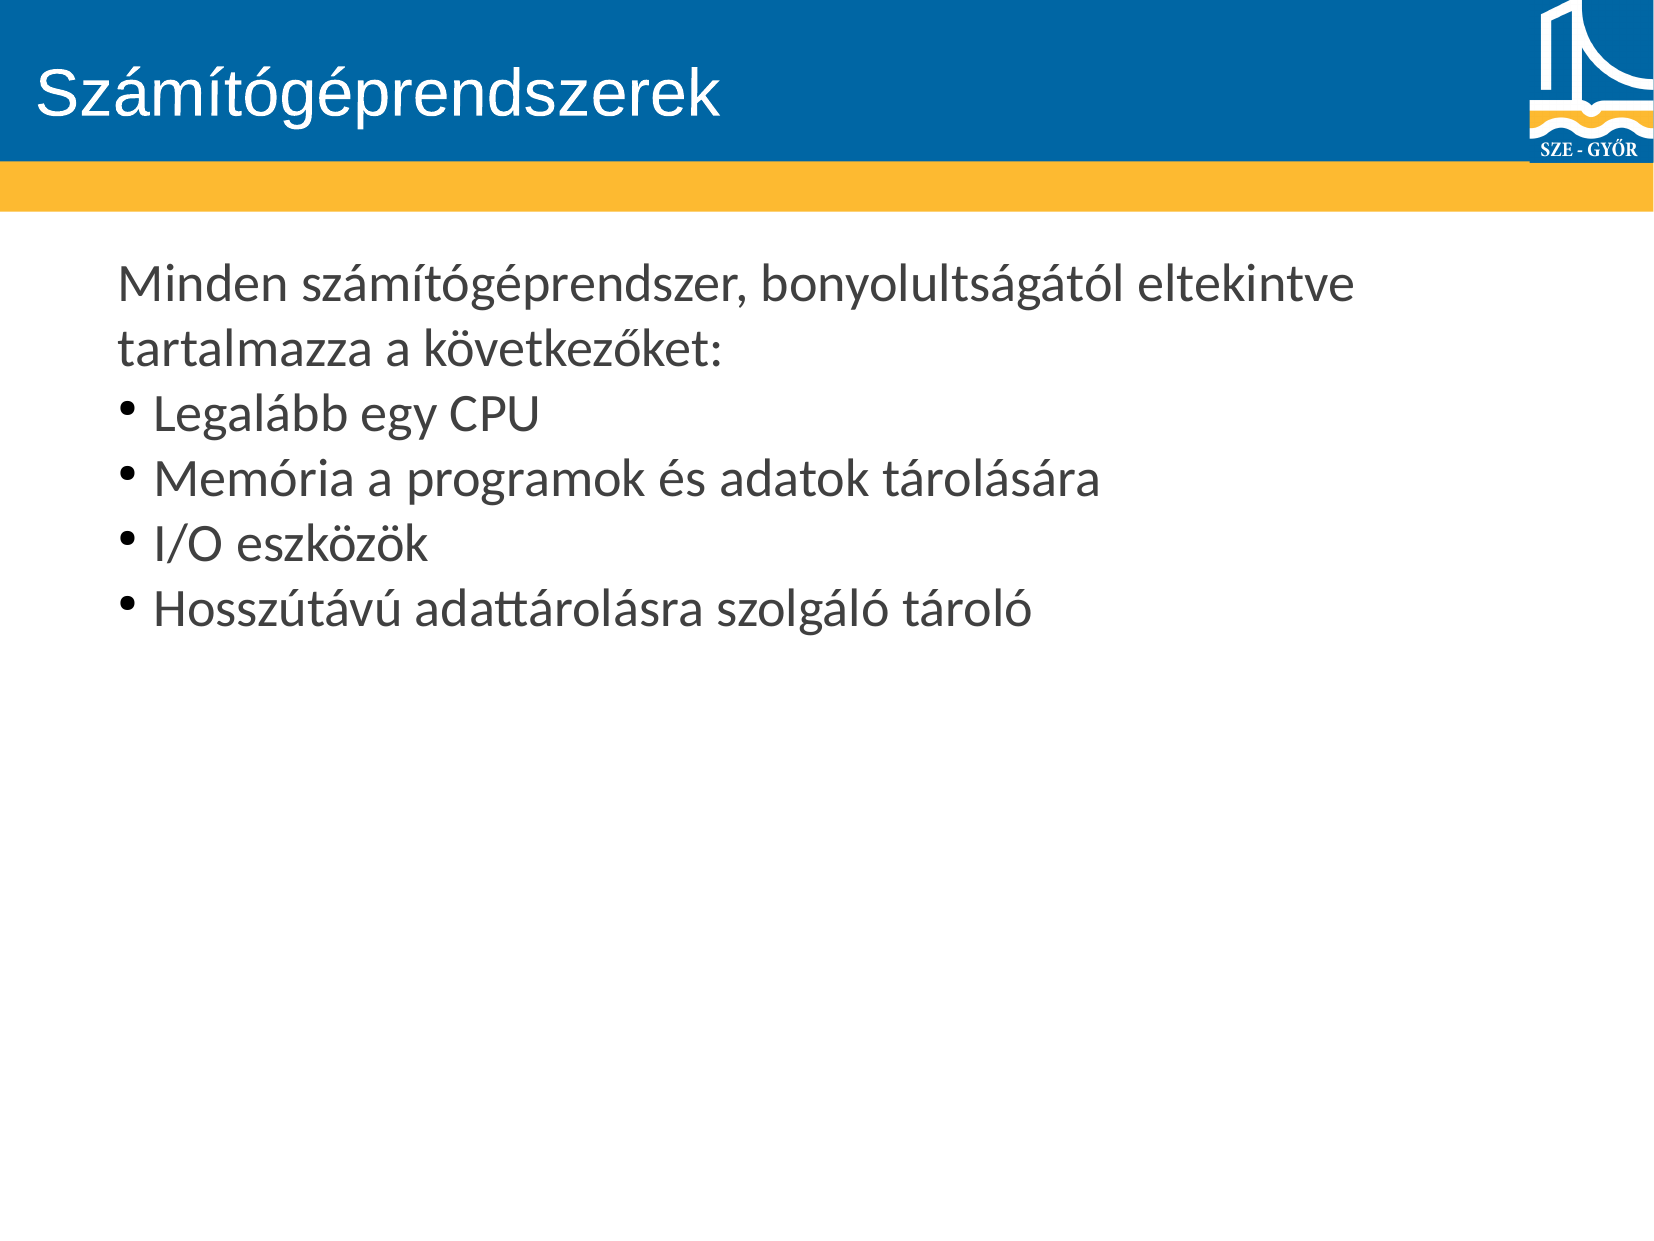

Számítógéprendszerek
Minden számítógéprendszer, bonyolultságától eltekintve tartalmazza a következőket:
Legalább egy CPU
Memória a programok és adatok tárolására
I/O eszközök
Hosszútávú adattárolásra szolgáló tároló